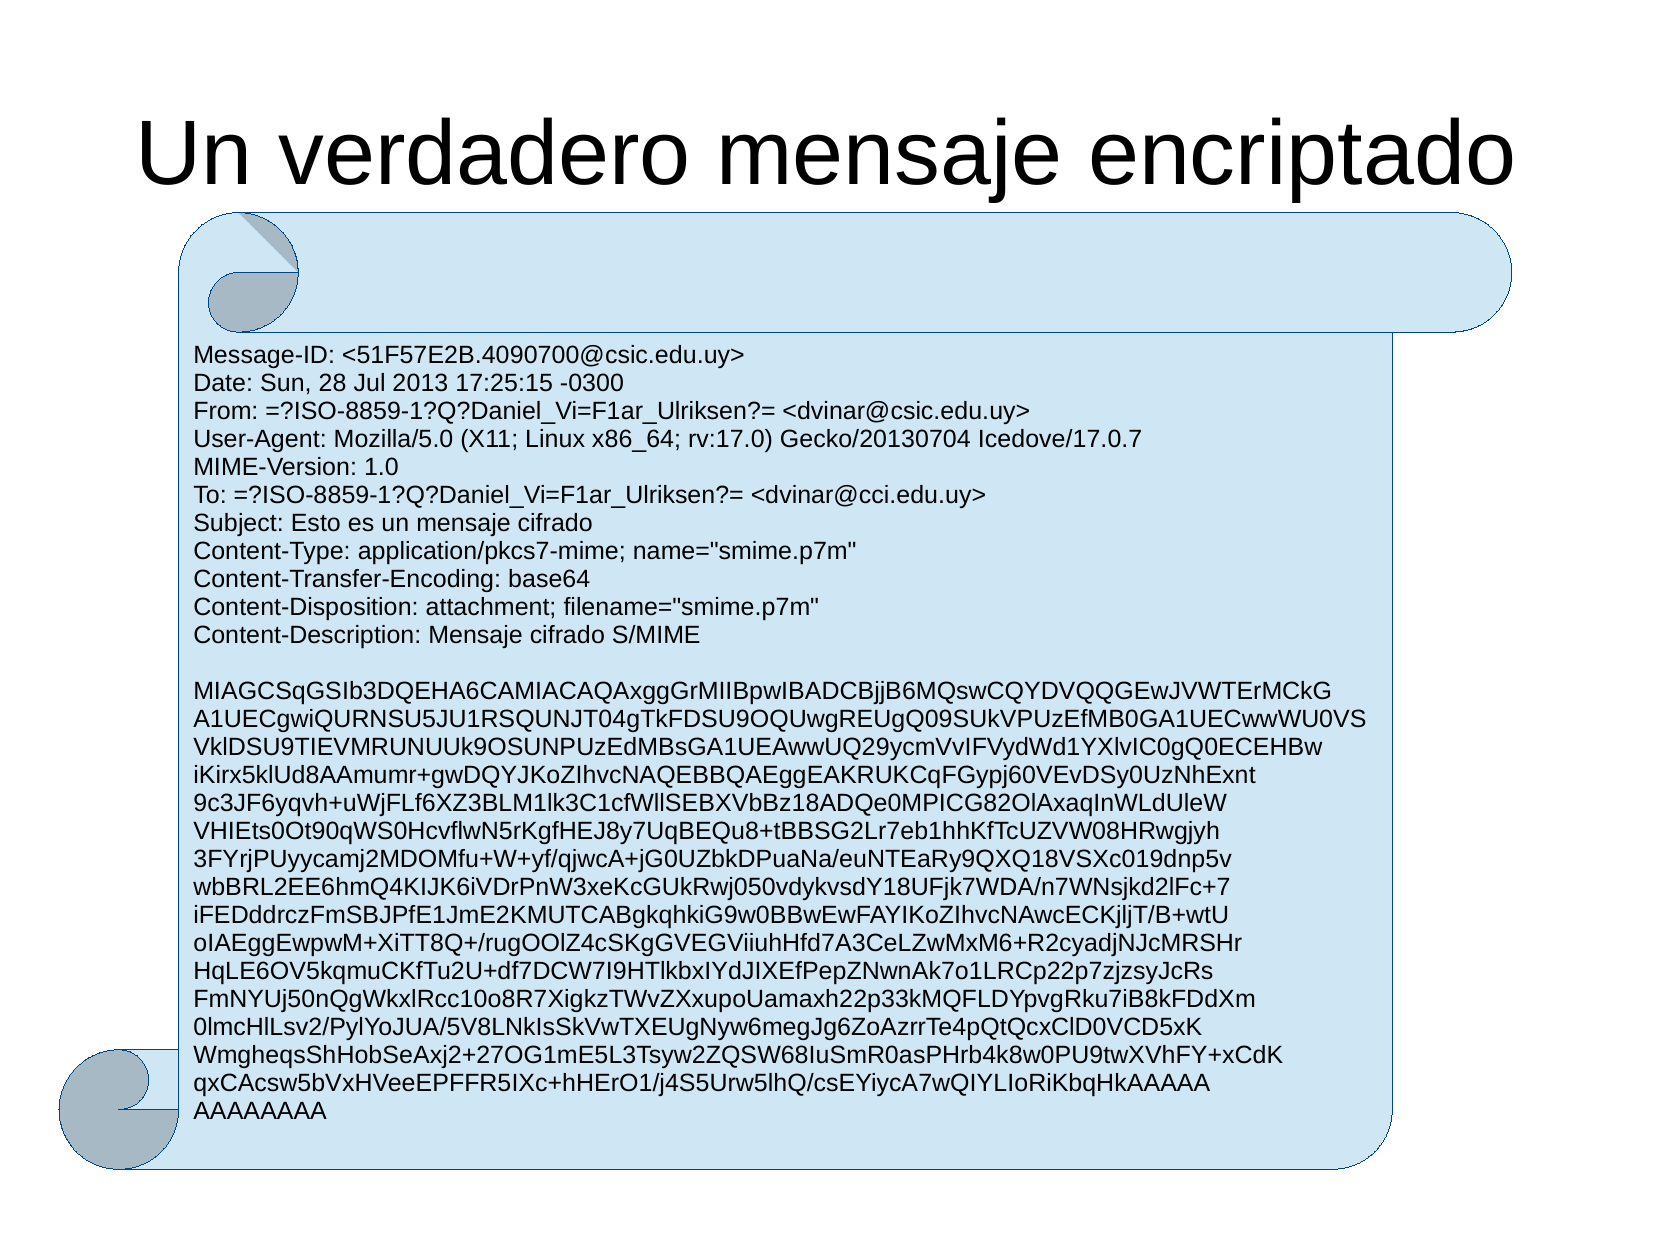

# Un verdadero mensaje encriptado
Message-ID: <51F57E2B.4090700@csic.edu.uy>
Date: Sun, 28 Jul 2013 17:25:15 -0300
From: =?ISO-8859-1?Q?Daniel_Vi=F1ar_Ulriksen?= <dvinar@csic.edu.uy>
User-Agent: Mozilla/5.0 (X11; Linux x86_64; rv:17.0) Gecko/20130704 Icedove/17.0.7
MIME-Version: 1.0
To: =?ISO-8859-1?Q?Daniel_Vi=F1ar_Ulriksen?= <dvinar@cci.edu.uy>
Subject: Esto es un mensaje cifrado
Content-Type: application/pkcs7-mime; name="smime.p7m"
Content-Transfer-Encoding: base64
Content-Disposition: attachment; filename="smime.p7m"
Content-Description: Mensaje cifrado S/MIME
MIAGCSqGSIb3DQEHA6CAMIACAQAxggGrMIIBpwIBADCBjjB6MQswCQYDVQQGEwJVWTErMCkG
A1UECgwiQURNSU5JU1RSQUNJT04gTkFDSU9OQUwgREUgQ09SUkVPUzEfMB0GA1UECwwWU0VS
VklDSU9TIEVMRUNUUk9OSUNPUzEdMBsGA1UEAwwUQ29ycmVvIFVydWd1YXlvIC0gQ0ECEHBw
iKirx5klUd8AAmumr+gwDQYJKoZIhvcNAQEBBQAEggEAKRUKCqFGypj60VEvDSy0UzNhExnt
9c3JF6yqvh+uWjFLf6XZ3BLM1lk3C1cfWllSEBXVbBz18ADQe0MPICG82OlAxaqInWLdUleW
VHIEts0Ot90qWS0HcvflwN5rKgfHEJ8y7UqBEQu8+tBBSG2Lr7eb1hhKfTcUZVW08HRwgjyh
3FYrjPUyycamj2MDOMfu+W+yf/qjwcA+jG0UZbkDPuaNa/euNTEaRy9QXQ18VSXc019dnp5v
wbBRL2EE6hmQ4KIJK6iVDrPnW3xeKcGUkRwj050vdykvsdY18UFjk7WDA/n7WNsjkd2lFc+7
iFEDddrczFmSBJPfE1JmE2KMUTCABgkqhkiG9w0BBwEwFAYIKoZIhvcNAwcECKjljT/B+wtU
oIAEggEwpwM+XiTT8Q+/rugOOlZ4cSKgGVEGViiuhHfd7A3CeLZwMxM6+R2cyadjNJcMRSHr
HqLE6OV5kqmuCKfTu2U+df7DCW7I9HTlkbxIYdJIXEfPepZNwnAk7o1LRCp22p7zjzsyJcRs
FmNYUj50nQgWkxlRcc10o8R7XigkzTWvZXxupoUamaxh22p33kMQFLDYpvgRku7iB8kFDdXm
0lmcHlLsv2/PylYoJUA/5V8LNkIsSkVwTXEUgNyw6megJg6ZoAzrrTe4pQtQcxClD0VCD5xK
WmgheqsShHobSeAxj2+27OG1mE5L3Tsyw2ZQSW68IuSmR0asPHrb4k8w0PU9twXVhFY+xCdK
qxCAcsw5bVxHVeeEPFFR5IXc+hHErO1/j4S5Urw5lhQ/csEYiycA7wQIYLIoRiKbqHkAAAAA
AAAAAAAA